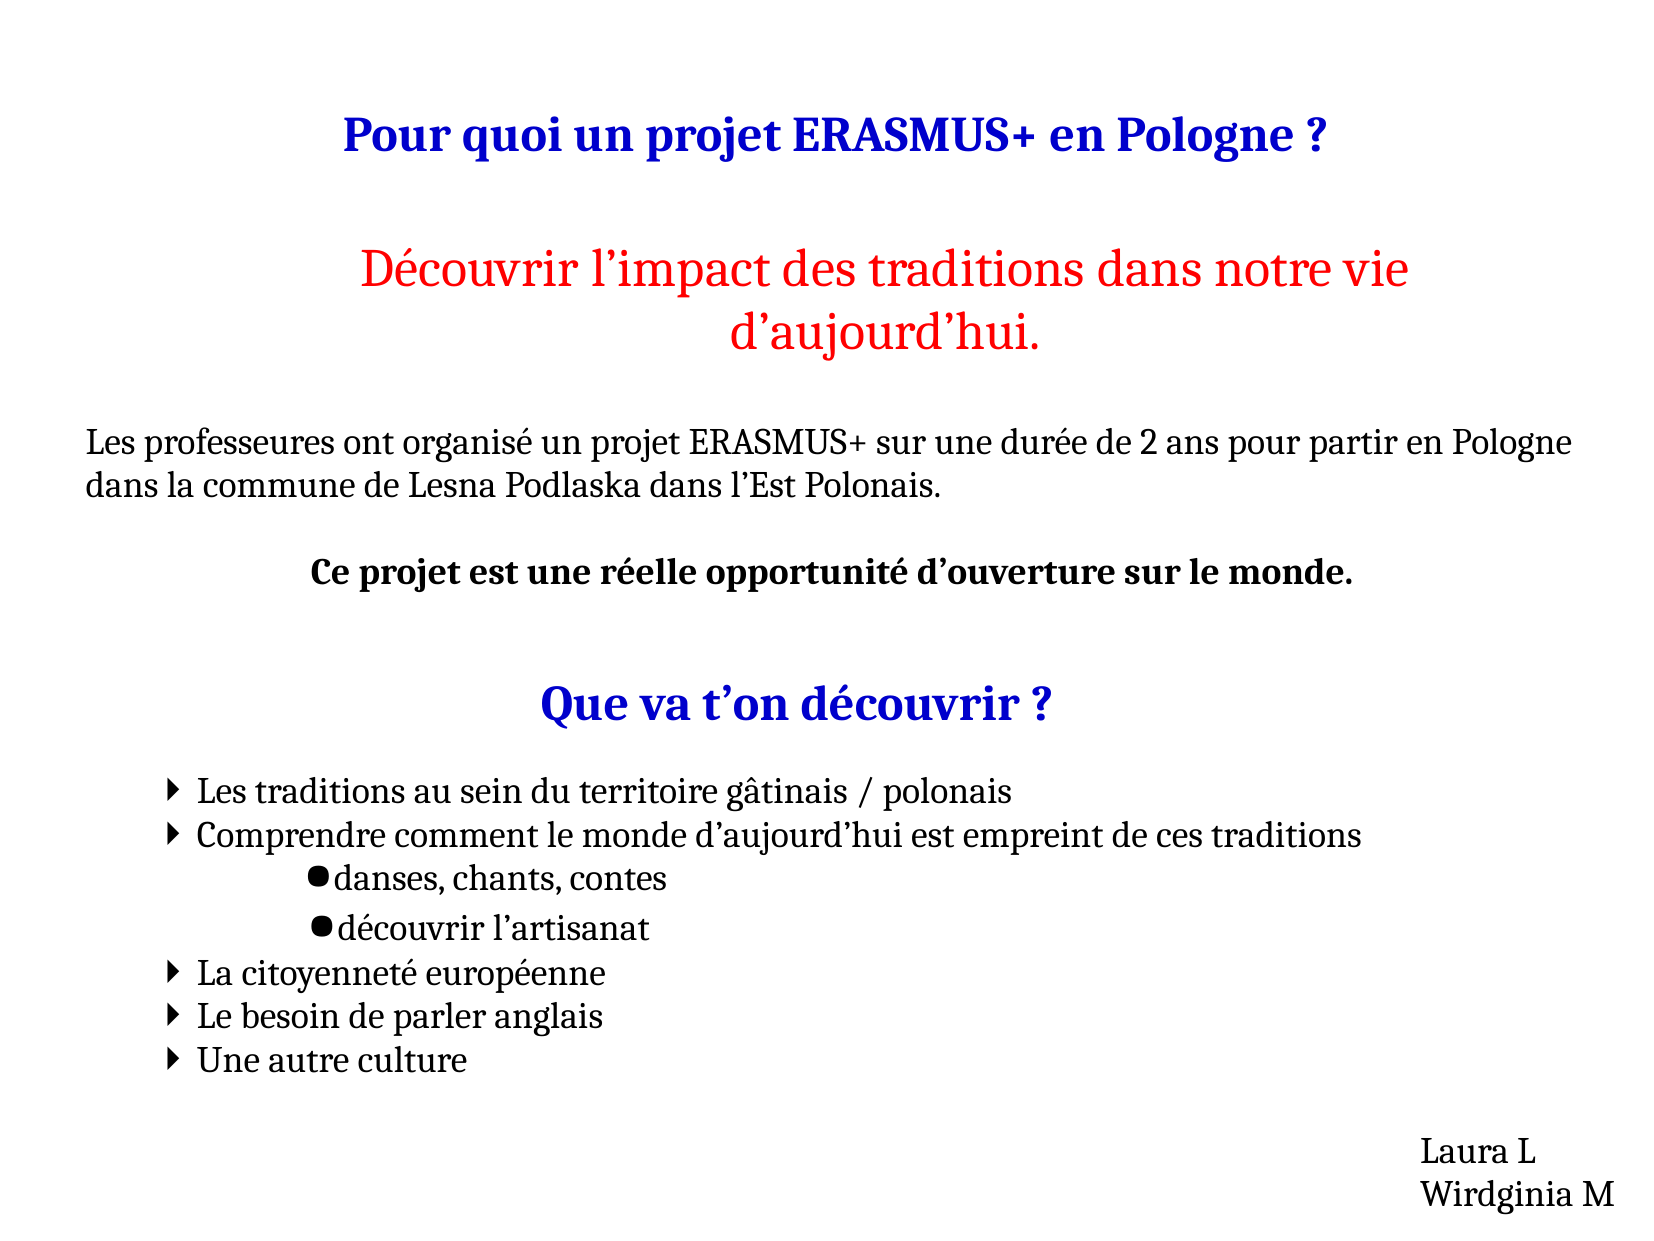

#
 Pour quoi un projet ERASMUS+ en Pologne ?
Découvrir l’impact des traditions dans notre vie d’aujourd’hui.
Les professeures ont organisé un projet ERASMUS+ sur une durée de 2 ans pour partir en Pologne dans la commune de Lesna Podlaska dans l’Est Polonais.
Ce projet est une réelle opportunité d’ouverture sur le monde.
Que va t’on découvrir ?
 Les traditions au sein du territoire gâtinais / polonais
 Comprendre comment le monde d’aujourd’hui est empreint de ces traditions
		danses, chants, contes
	 découvrir l’artisanat
 La citoyenneté européenne
 Le besoin de parler anglais
 Une autre culture
Laura L Wirdginia M